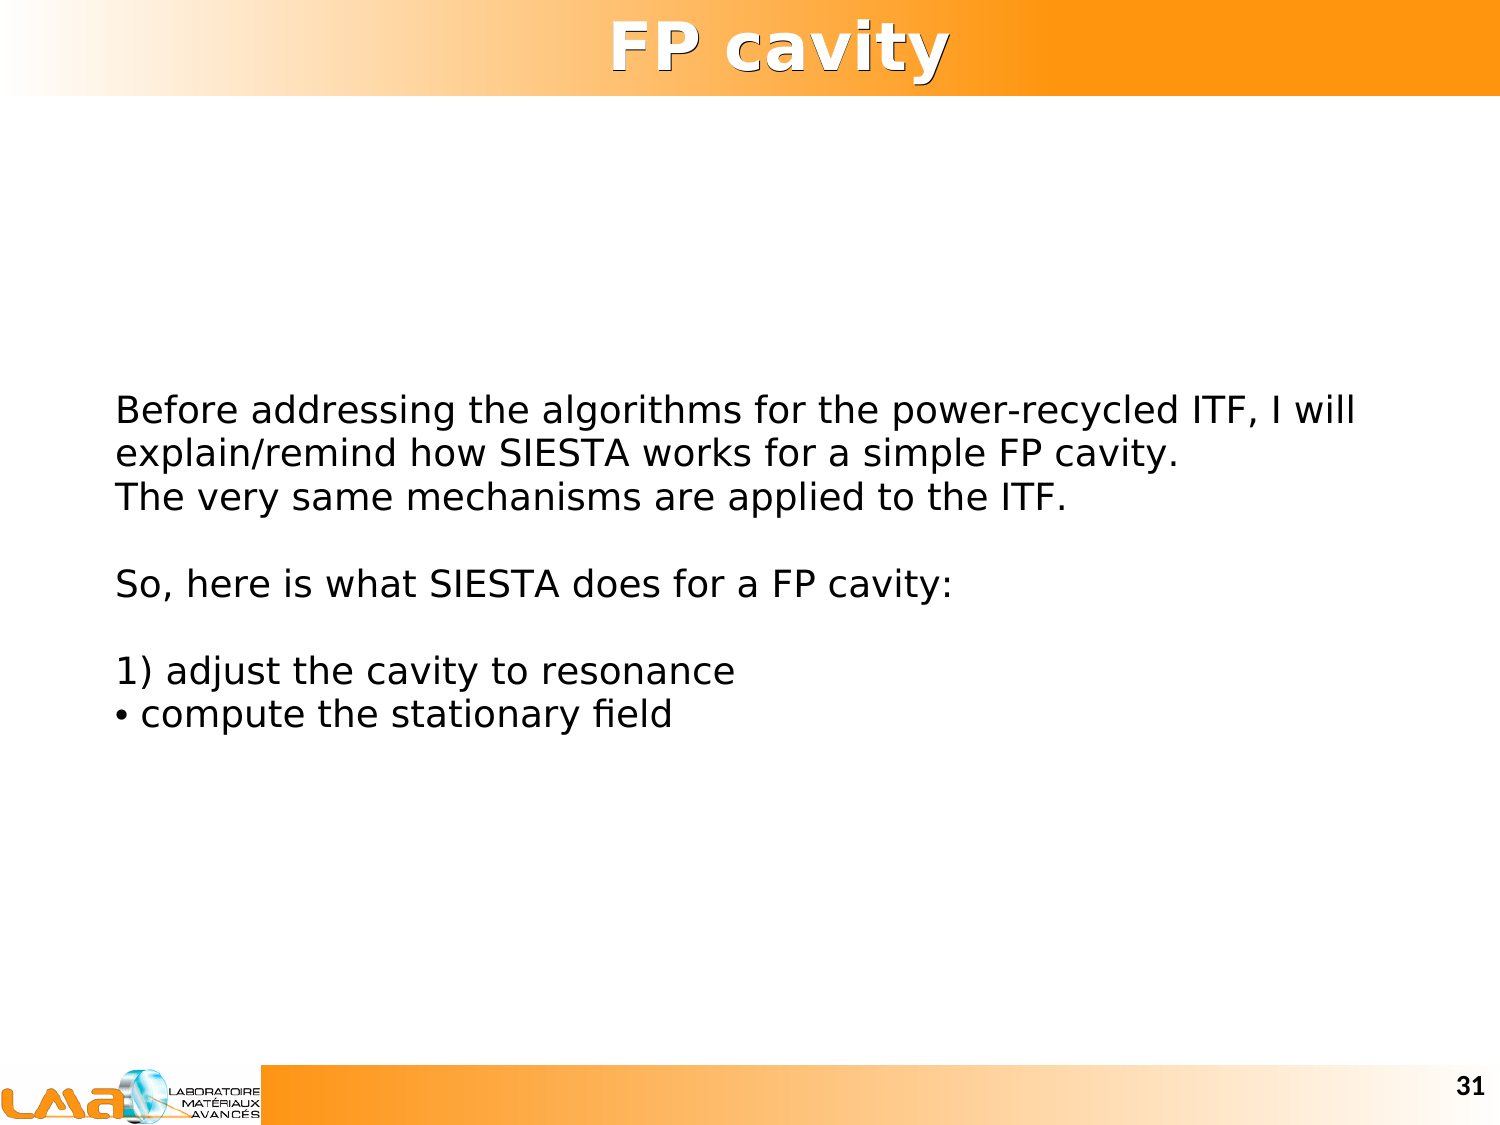

# FP cavity
Before addressing the algorithms for the power-recycled ITF, I will explain/remind how SIESTA works for a simple FP cavity.
The very same mechanisms are applied to the ITF.
So, here is what SIESTA does for a FP cavity:
 adjust the cavity to resonance
 compute the stationary field
31